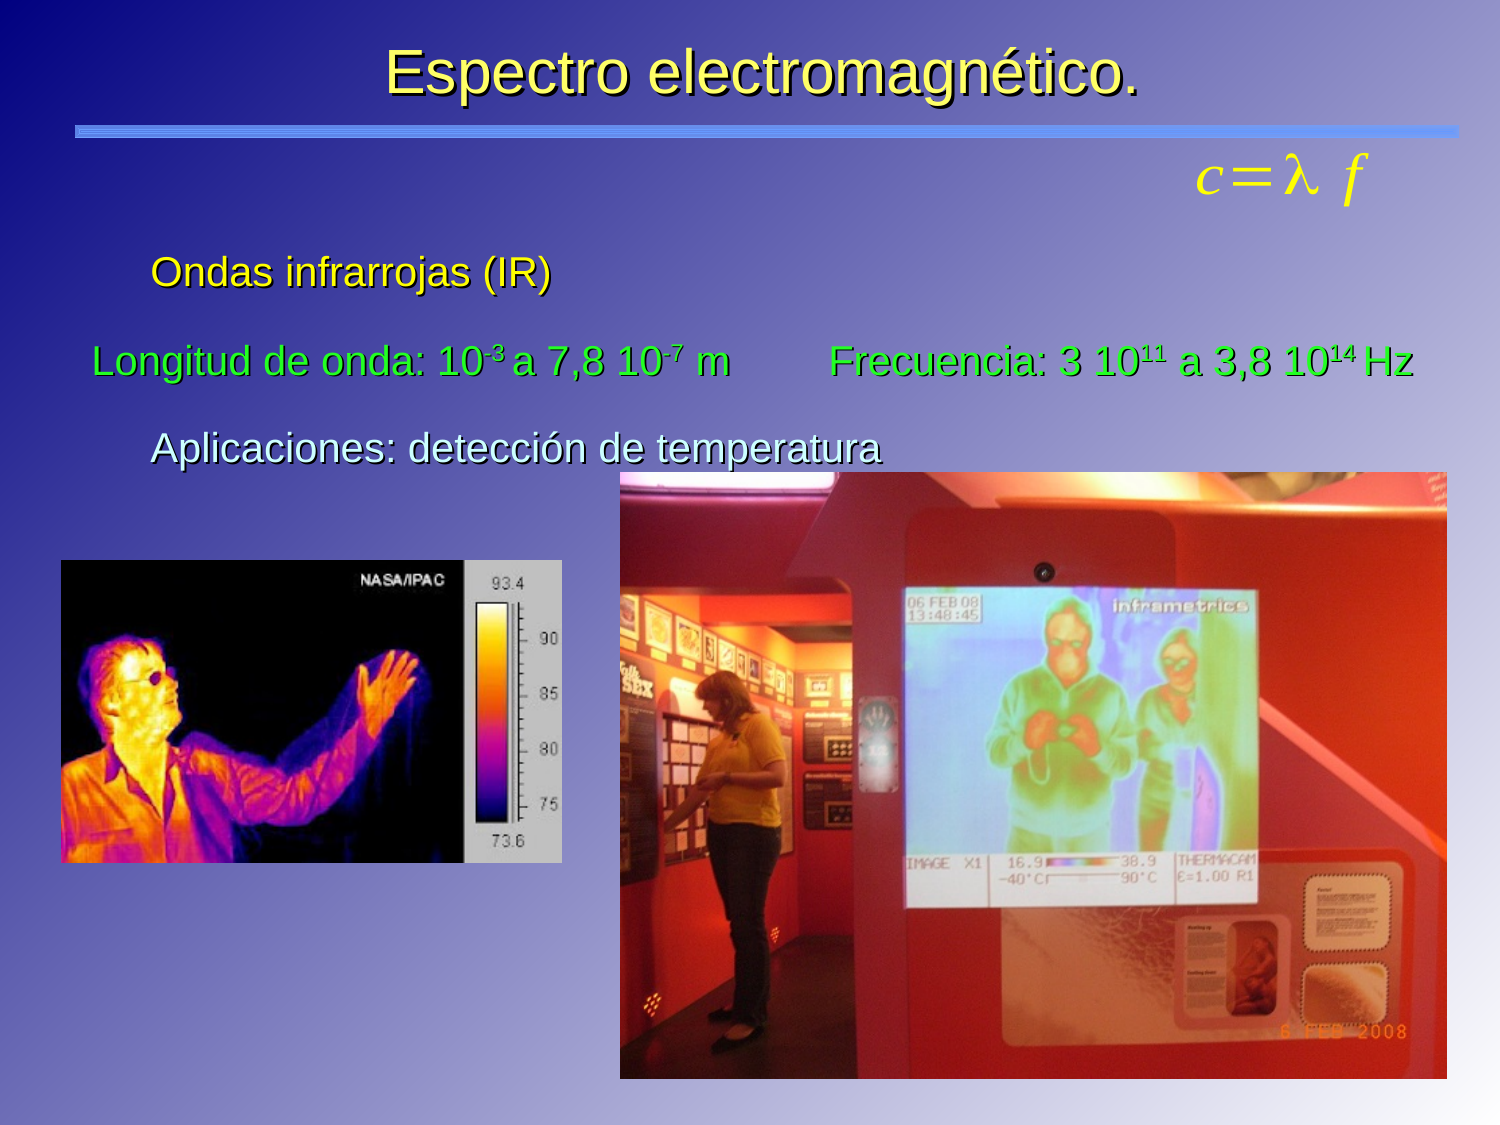

Espectro electromagnético.
Ondas infrarrojas (IR)
Longitud de onda: 10-3 a 7,8 10-7 m 	 	Frecuencia: 3 1011 a 3,8 1014 Hz
Aplicaciones: detección de temperatura